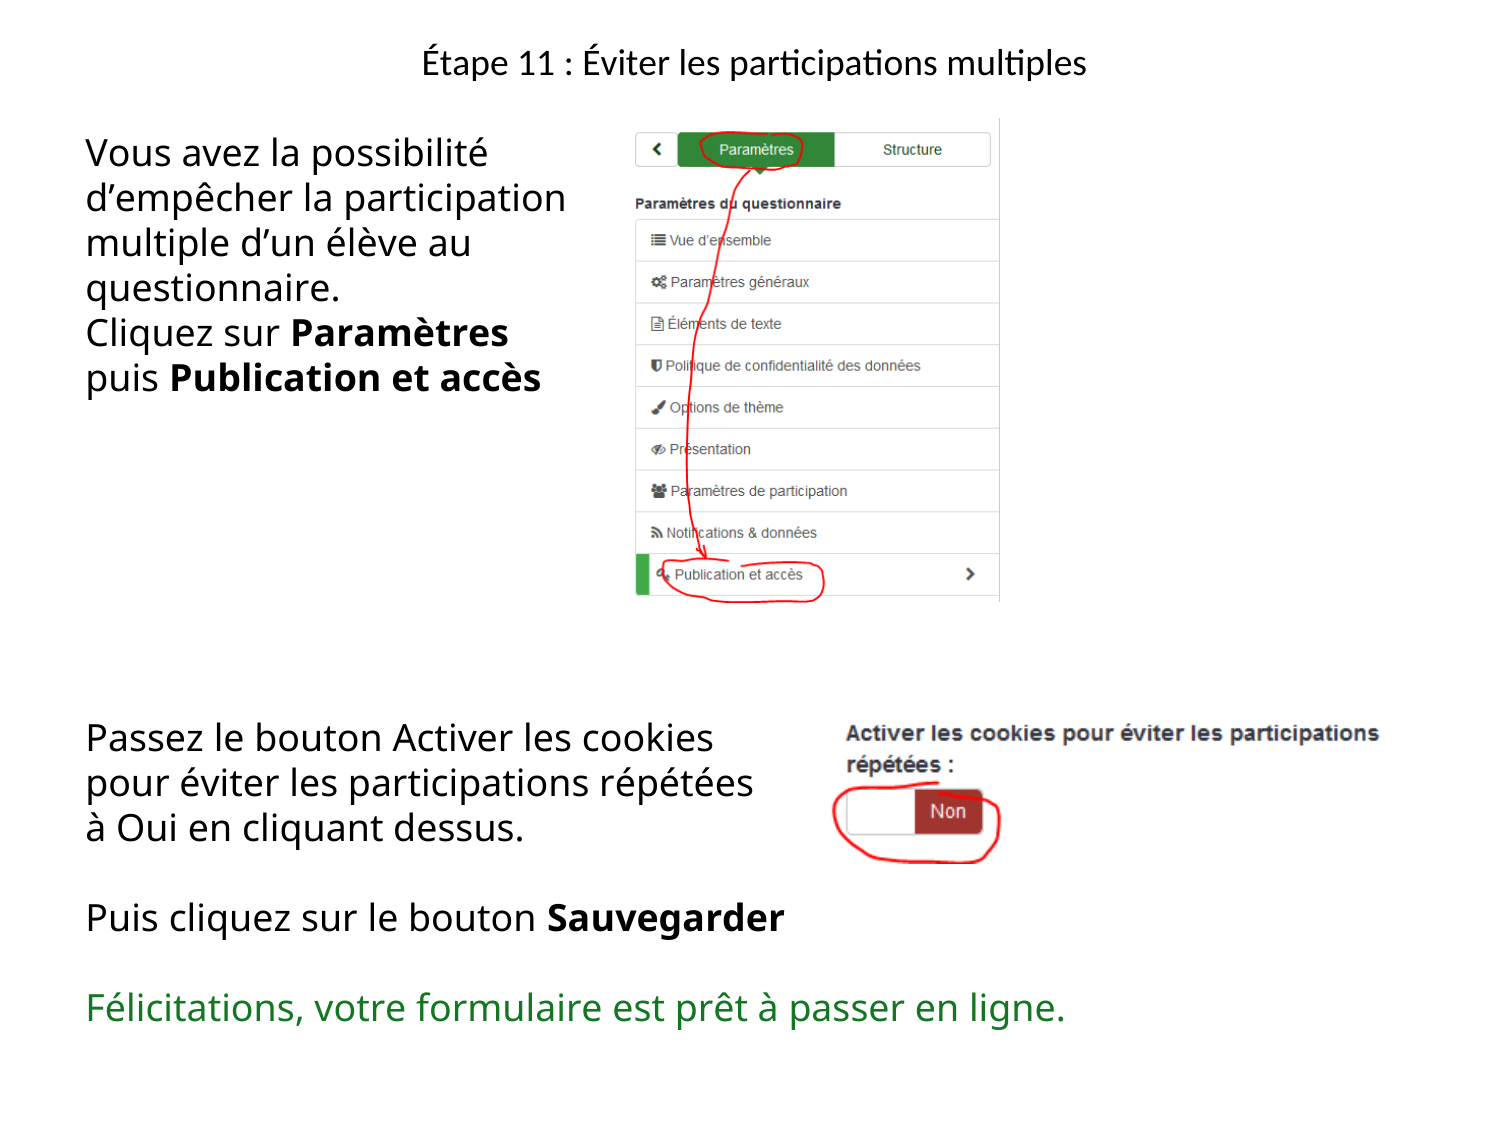

Étape 11 : Éviter les participations multiples
Vous avez la possibilité
d’empêcher la participation
multiple d’un élève au
questionnaire.
Cliquez sur Paramètres
puis Publication et accès
Passez le bouton Activer les cookies
pour éviter les participations répétées
à Oui en cliquant dessus.
Puis cliquez sur le bouton Sauvegarder
Félicitations, votre formulaire est prêt à passer en ligne.